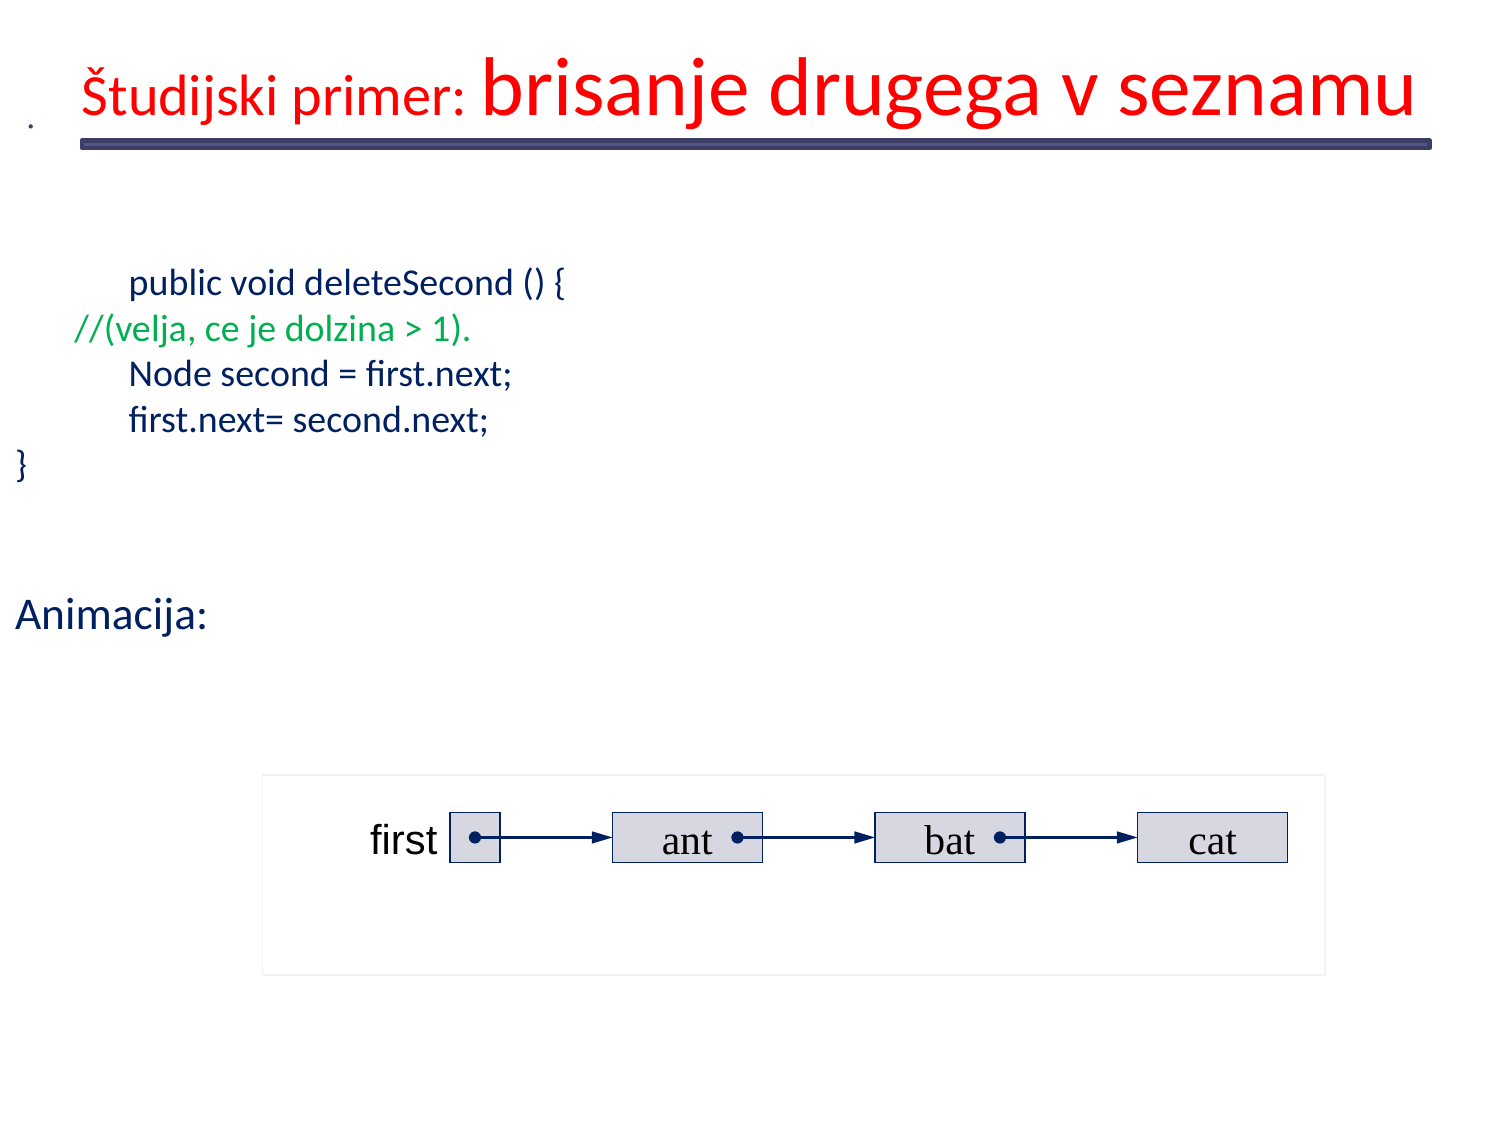

# Študijski primer: brisanje drugega v seznamu
	public void deleteSecond () {
 //(velja, ce je dolzina > 1).
	Node second = first.next;
	first.next= second.next;
}
Animacija:
first
ant
bat
cat
second
first
ant
cat
first
ant
bat
cat
first
ant
bat
cat
second
first
ant
bat
cat